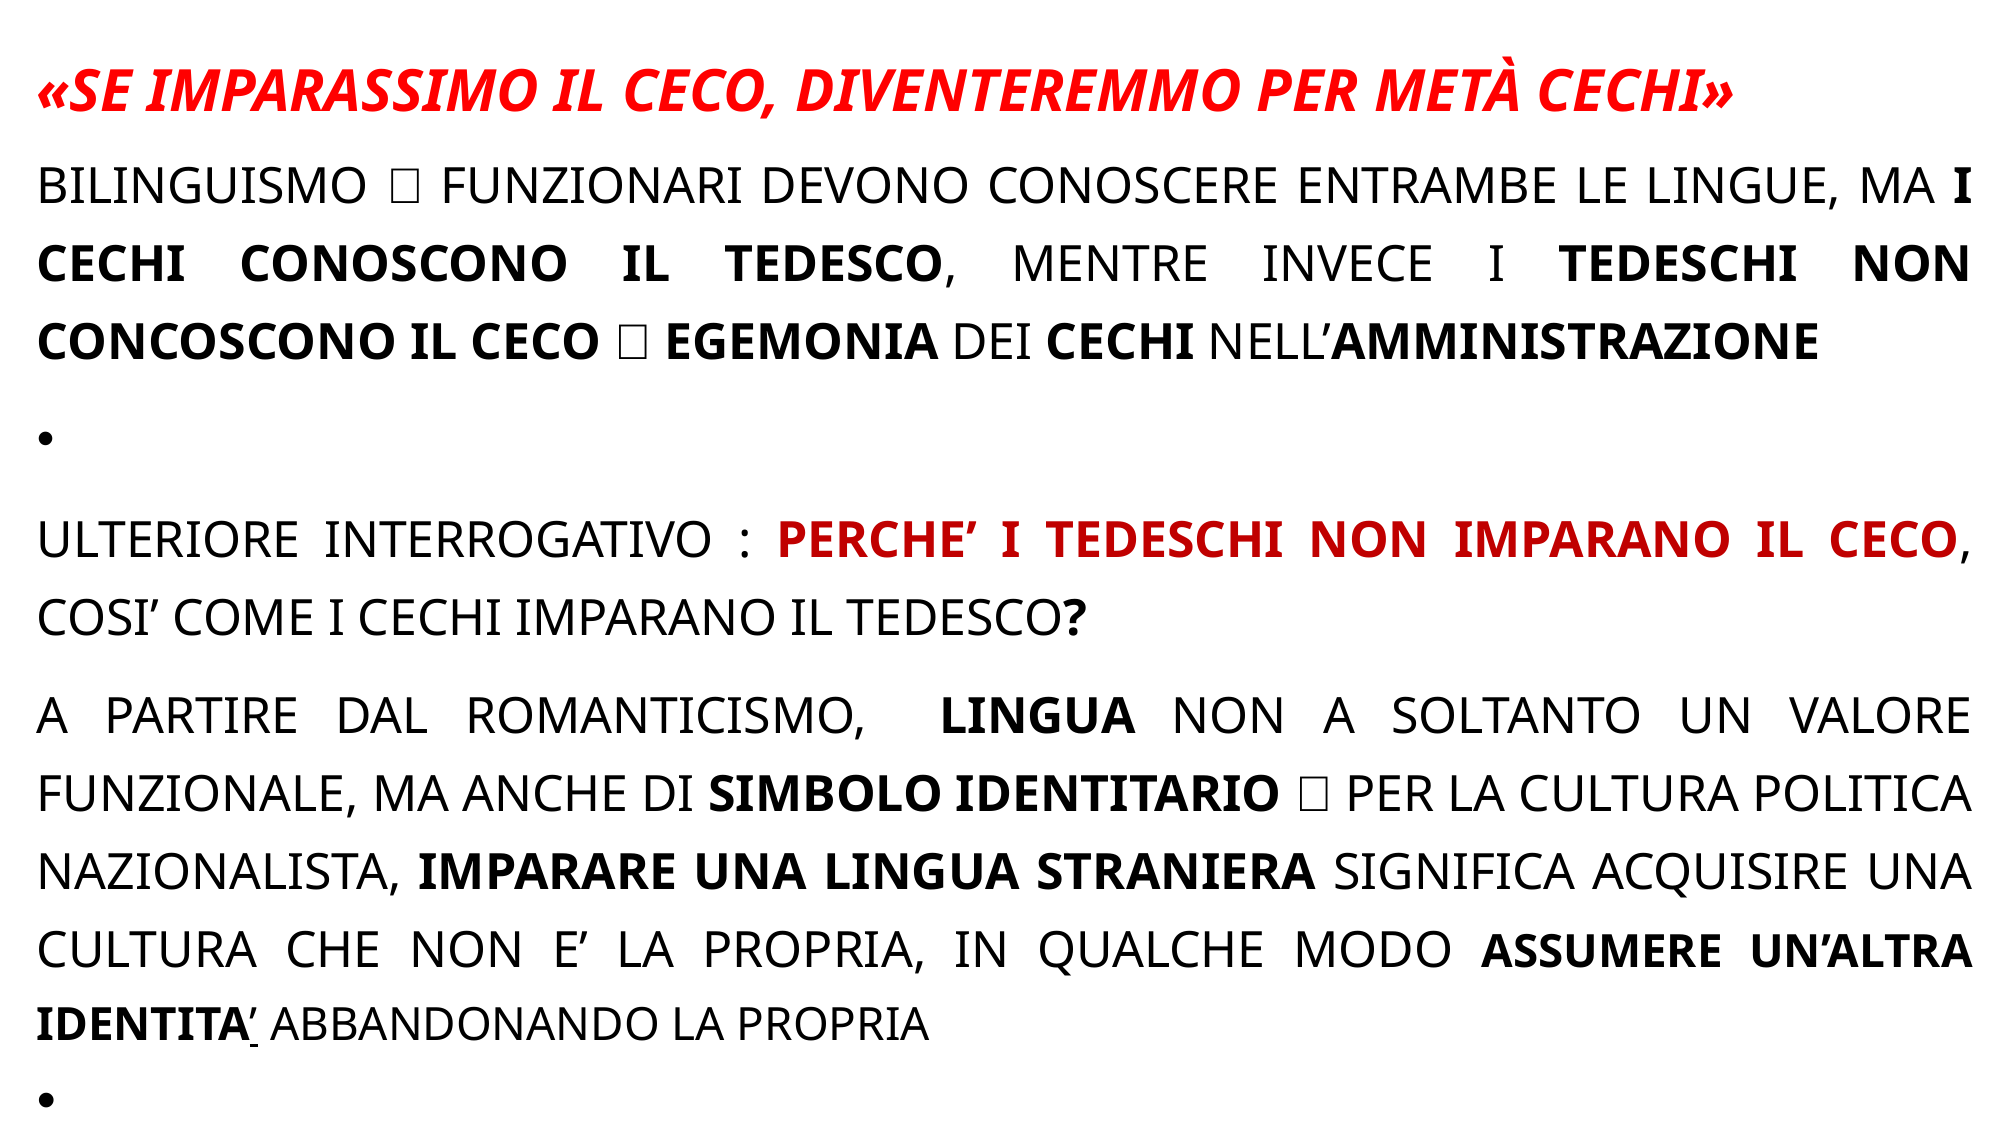

# «SE IMPARASSIMO IL CECO, DIVENTEREMMO PER METÀ CECHI»
BILINGUISMO  FUNZIONARI DEVONO CONOSCERE ENTRAMBE LE LINGUE, MA I CECHI CONOSCONO IL TEDESCO, MENTRE INVECE I TEDESCHI NON CONCOSCONO IL CECO  EGEMONIA DEI CECHI NELL’AMMINISTRAZIONE
ULTERIORE INTERROGATIVO : PERCHE’ I TEDESCHI NON IMPARANO IL CECO, COSI’ COME I CECHI IMPARANO IL TEDESCO?
A PARTIRE DAL ROMANTICISMO, LINGUA NON A SOLTANTO UN VALORE FUNZIONALE, MA ANCHE DI SIMBOLO IDENTITARIO  PER LA CULTURA POLITICA NAZIONALISTA, IMPARARE UNA LINGUA STRANIERA SIGNIFICA ACQUISIRE UNA CULTURA CHE NON E’ LA PROPRIA, IN QUALCHE MODO ASSUMERE UN’ALTRA IDENTITA’ ABBANDONANDO LA PROPRIA